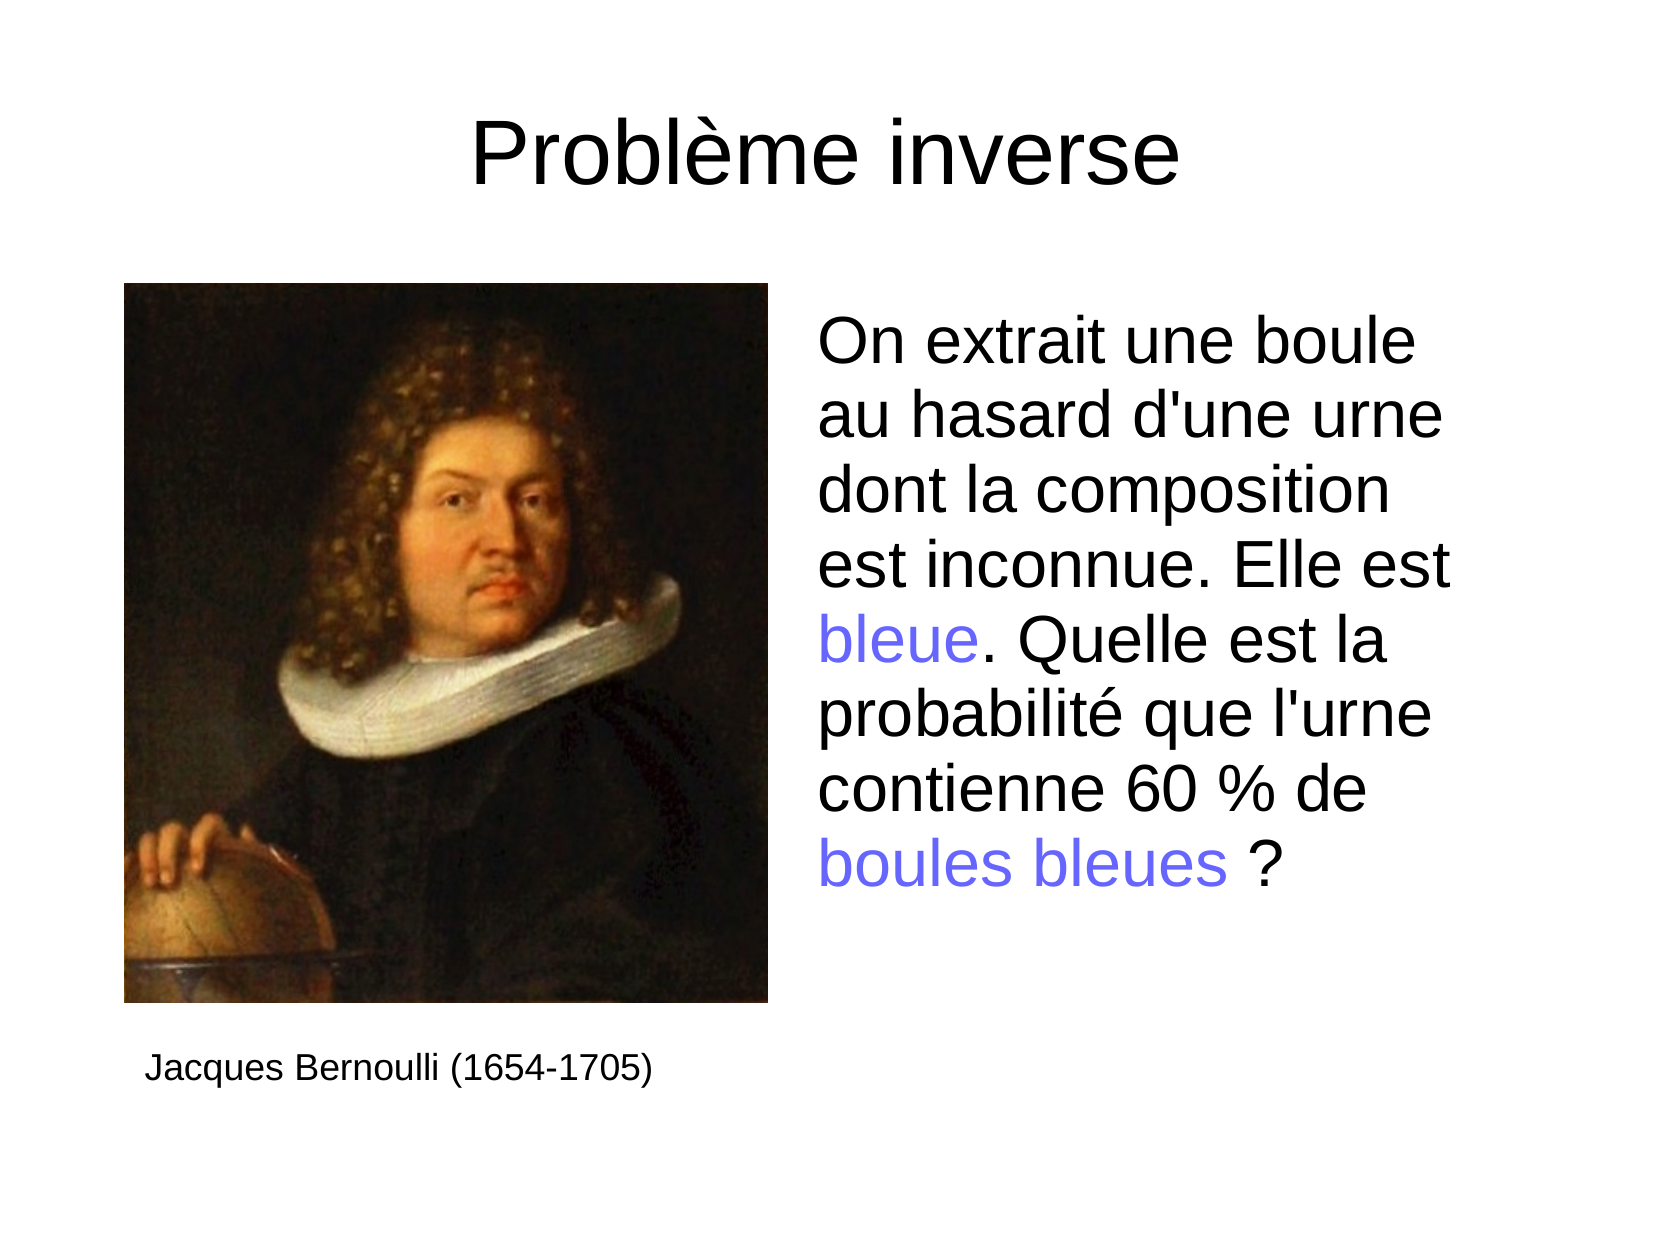

# Problème inverse
On extrait une boule
au hasard d'une urne
dont la composition
est inconnue. Elle est
bleue. Quelle est la
probabilité que l'urne
contienne 60 % de
boules bleues ?
Jacques Bernoulli (1654-1705)